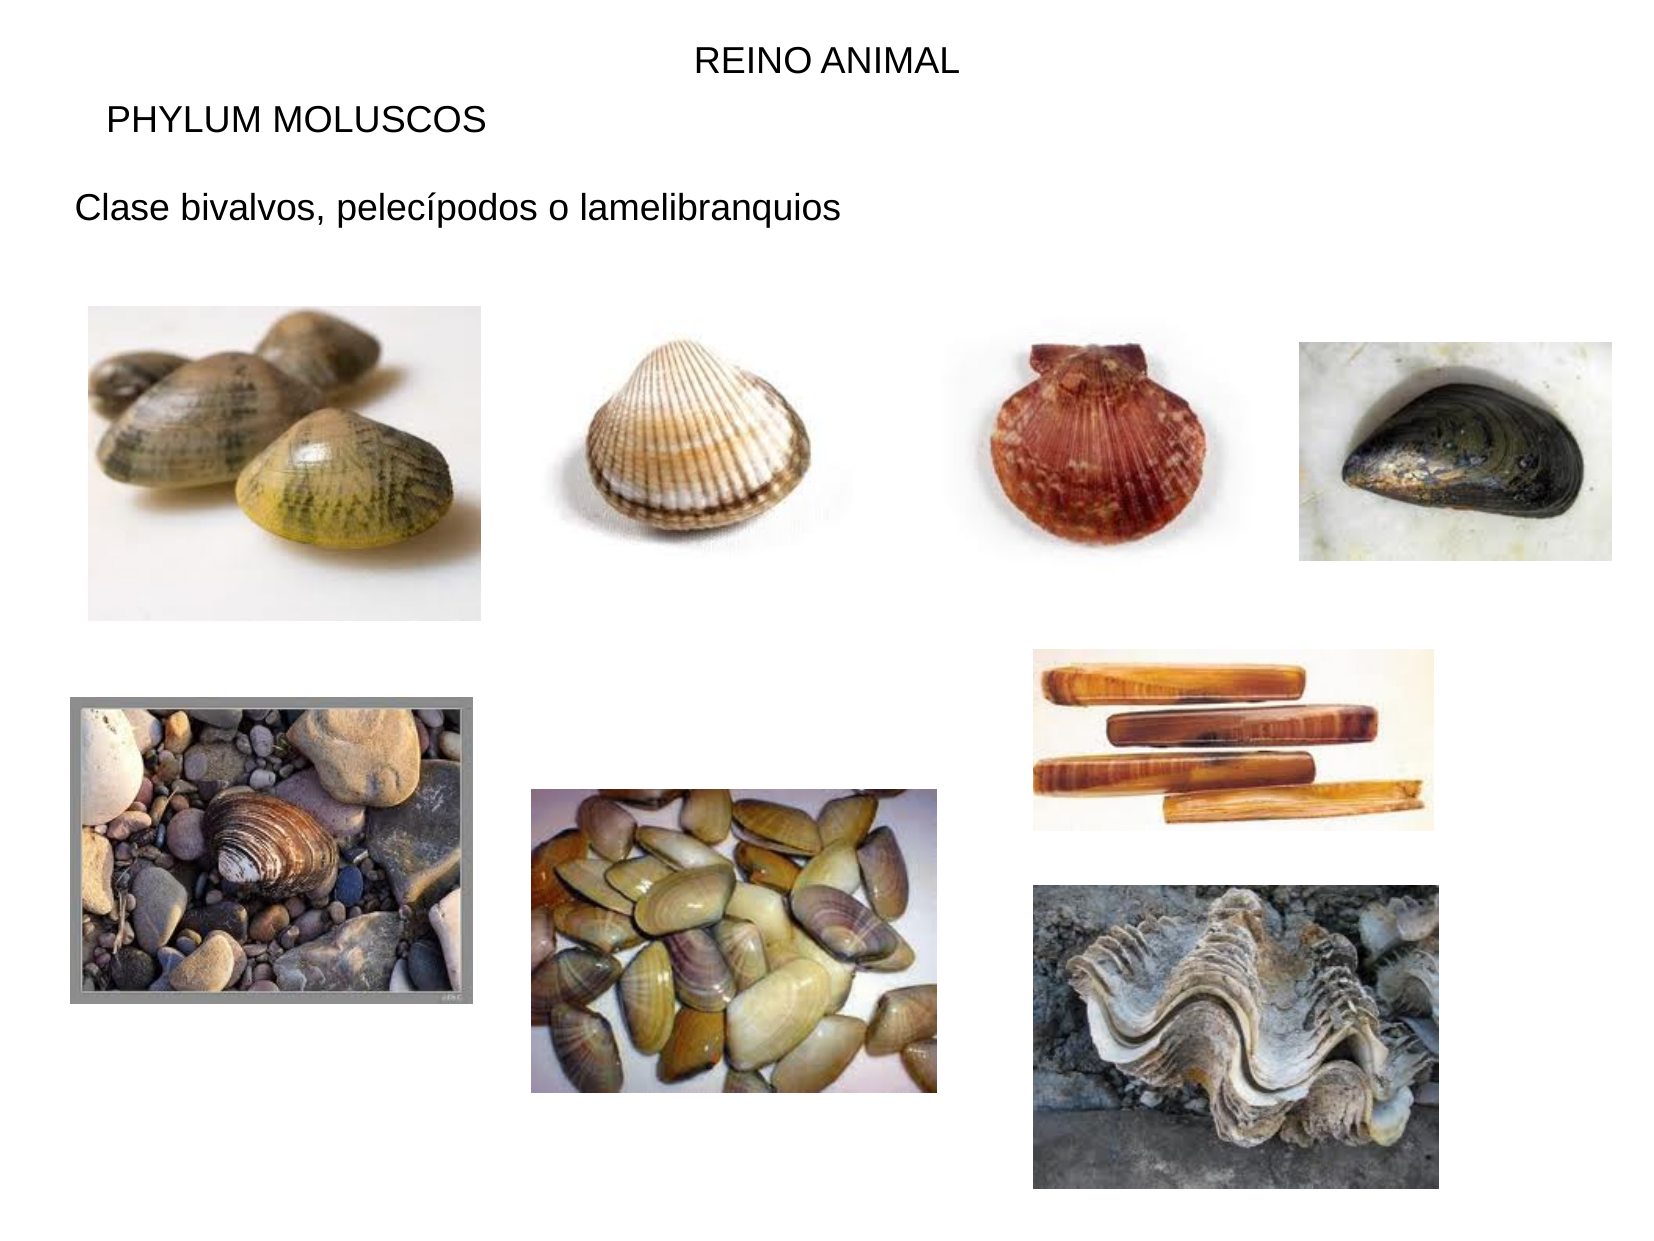

REINO ANIMAL
PHYLUM MOLUSCOS
Clase bivalvos, pelecípodos o lamelibranquios